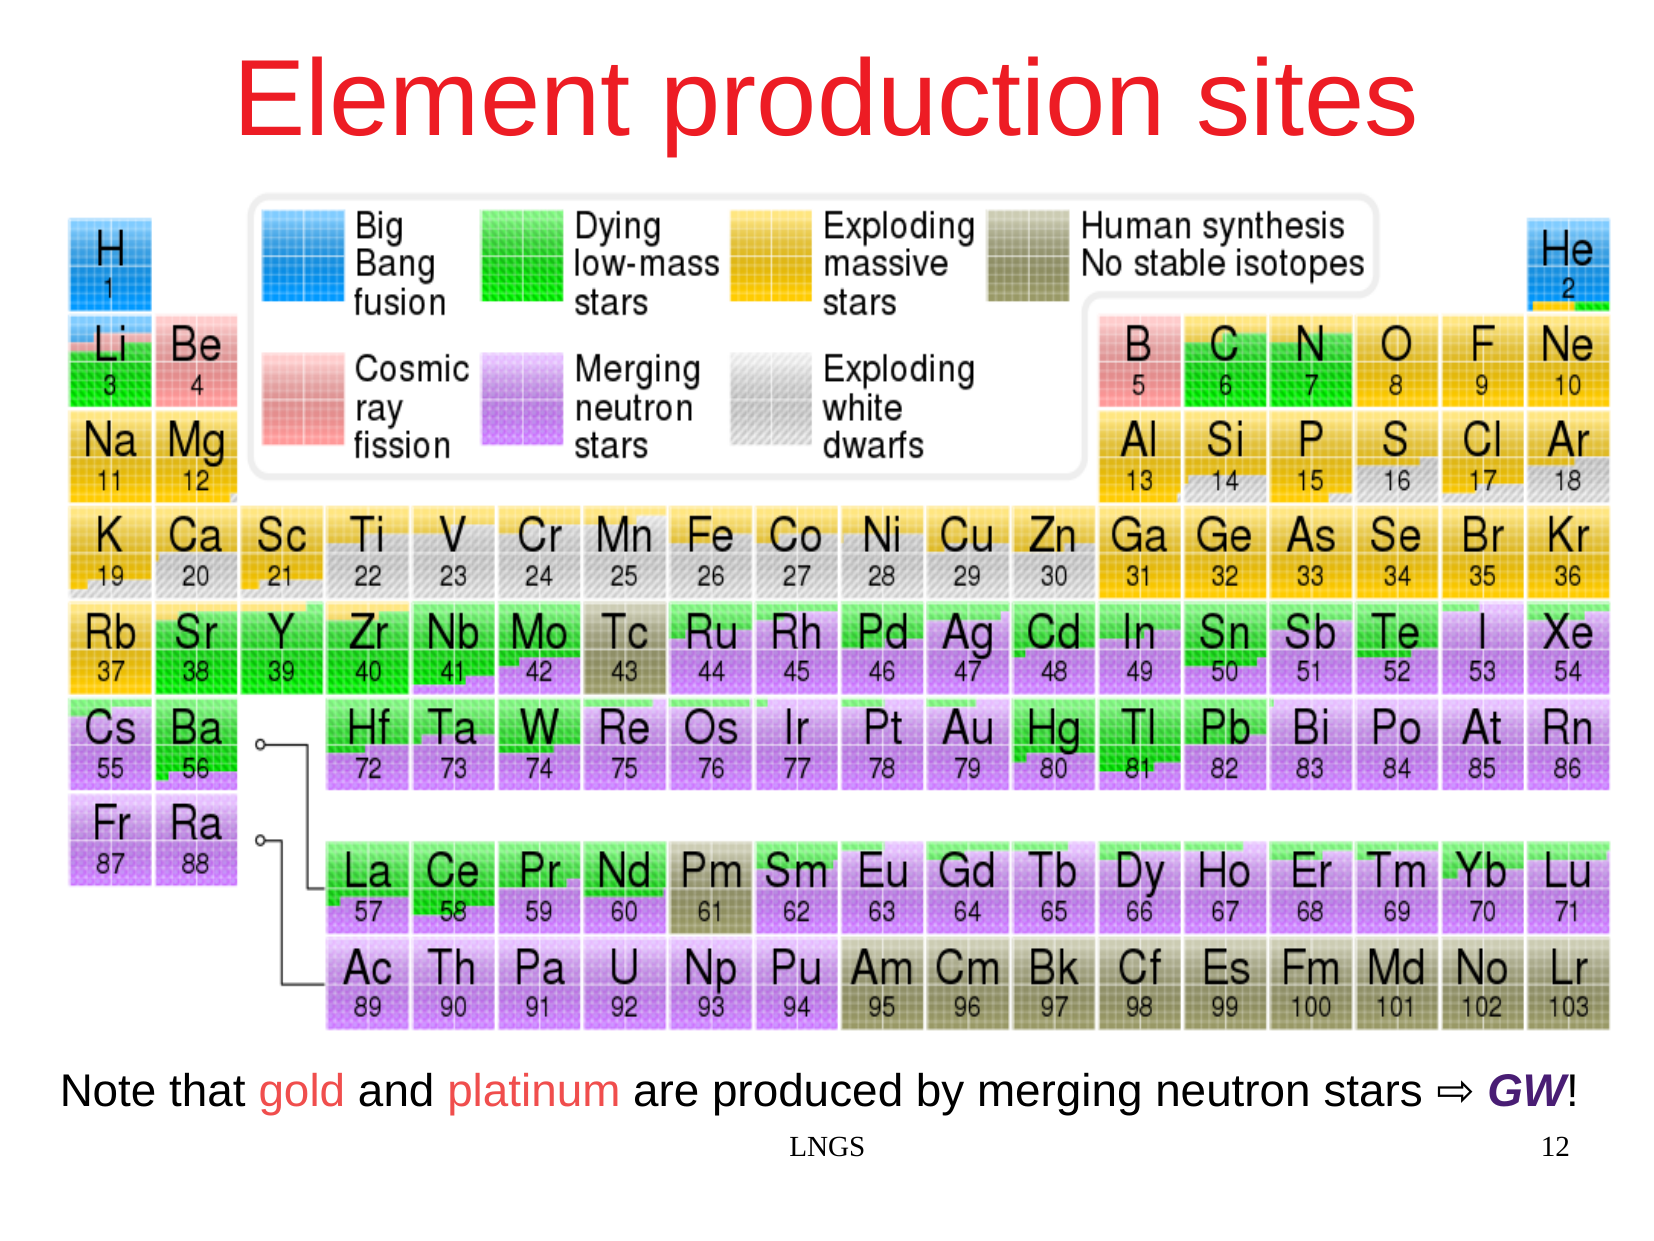

# Element production sites
Note that gold and platinum are produced by merging neutron stars ⇨ GW!
LNGS
12